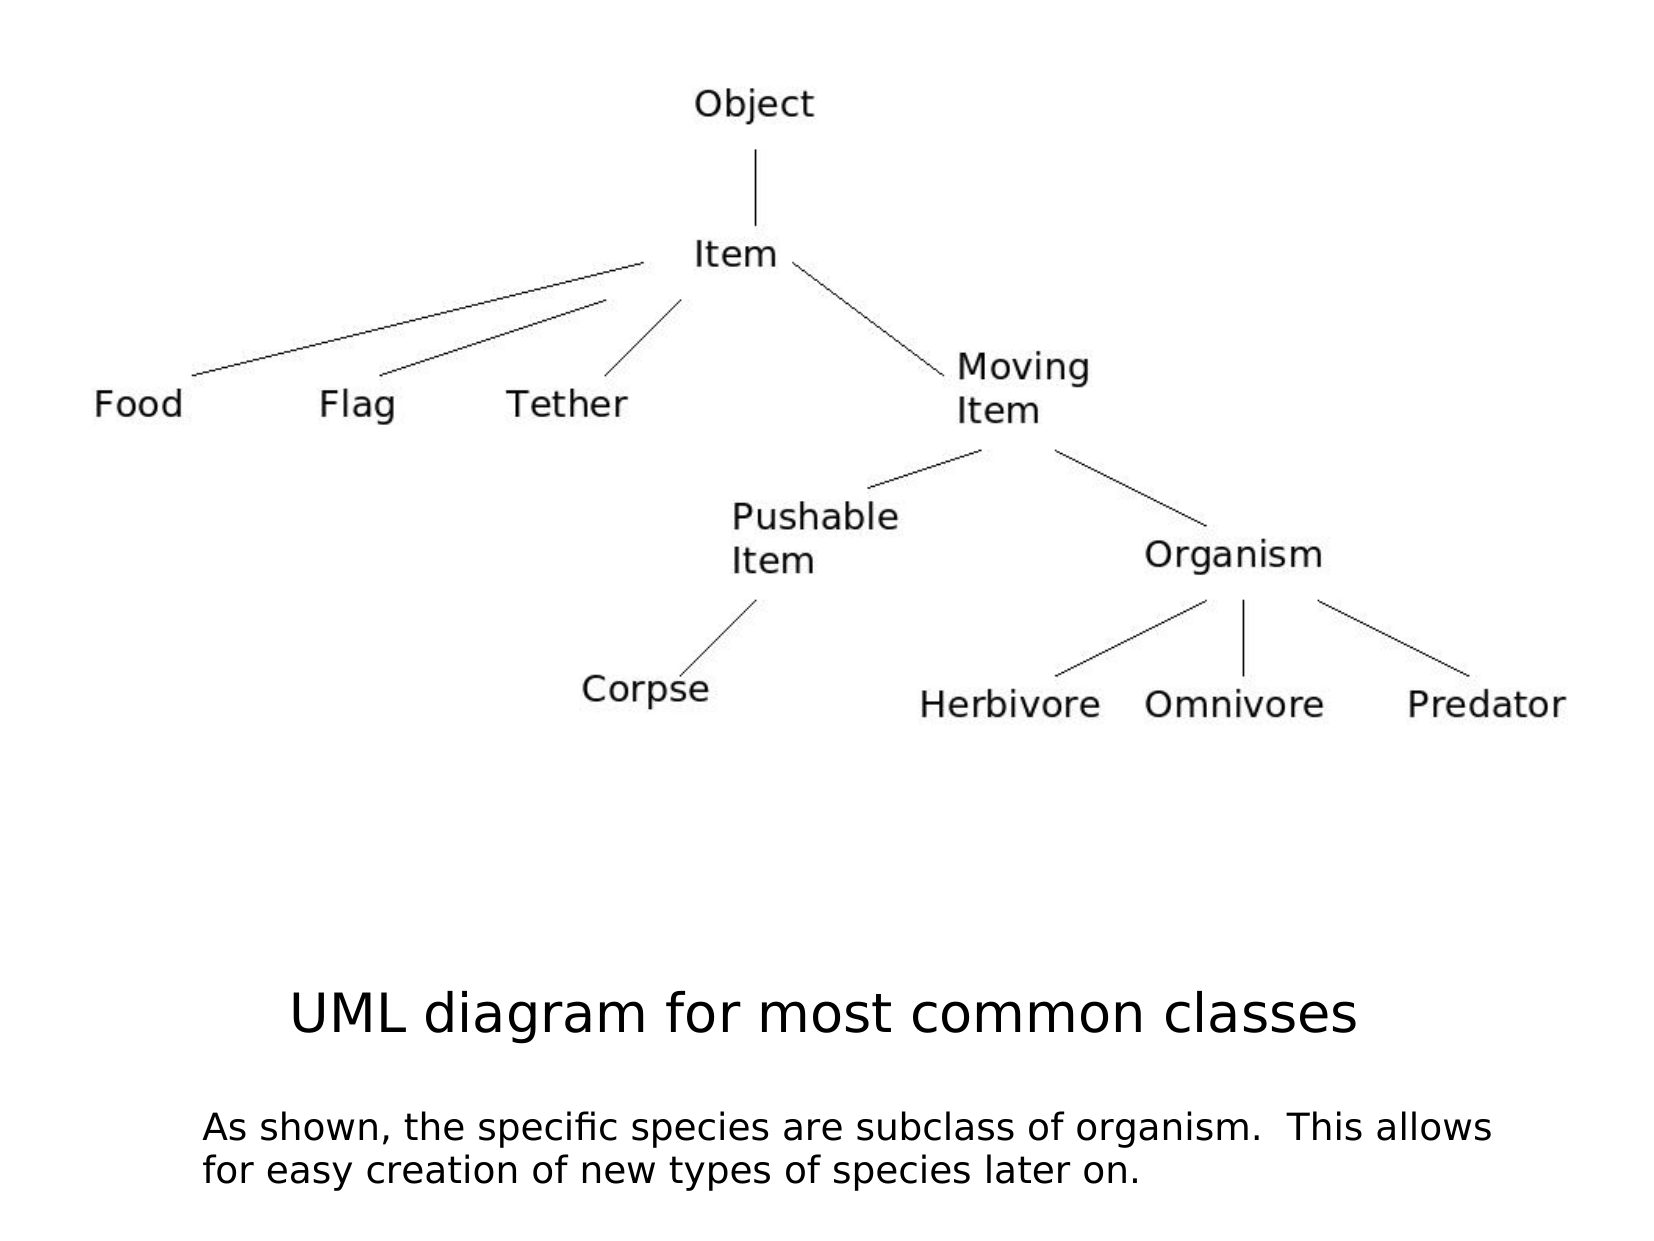

UML diagram for most common classes
As shown, the specific species are subclass of organism. This allows for easy creation of new types of species later on.